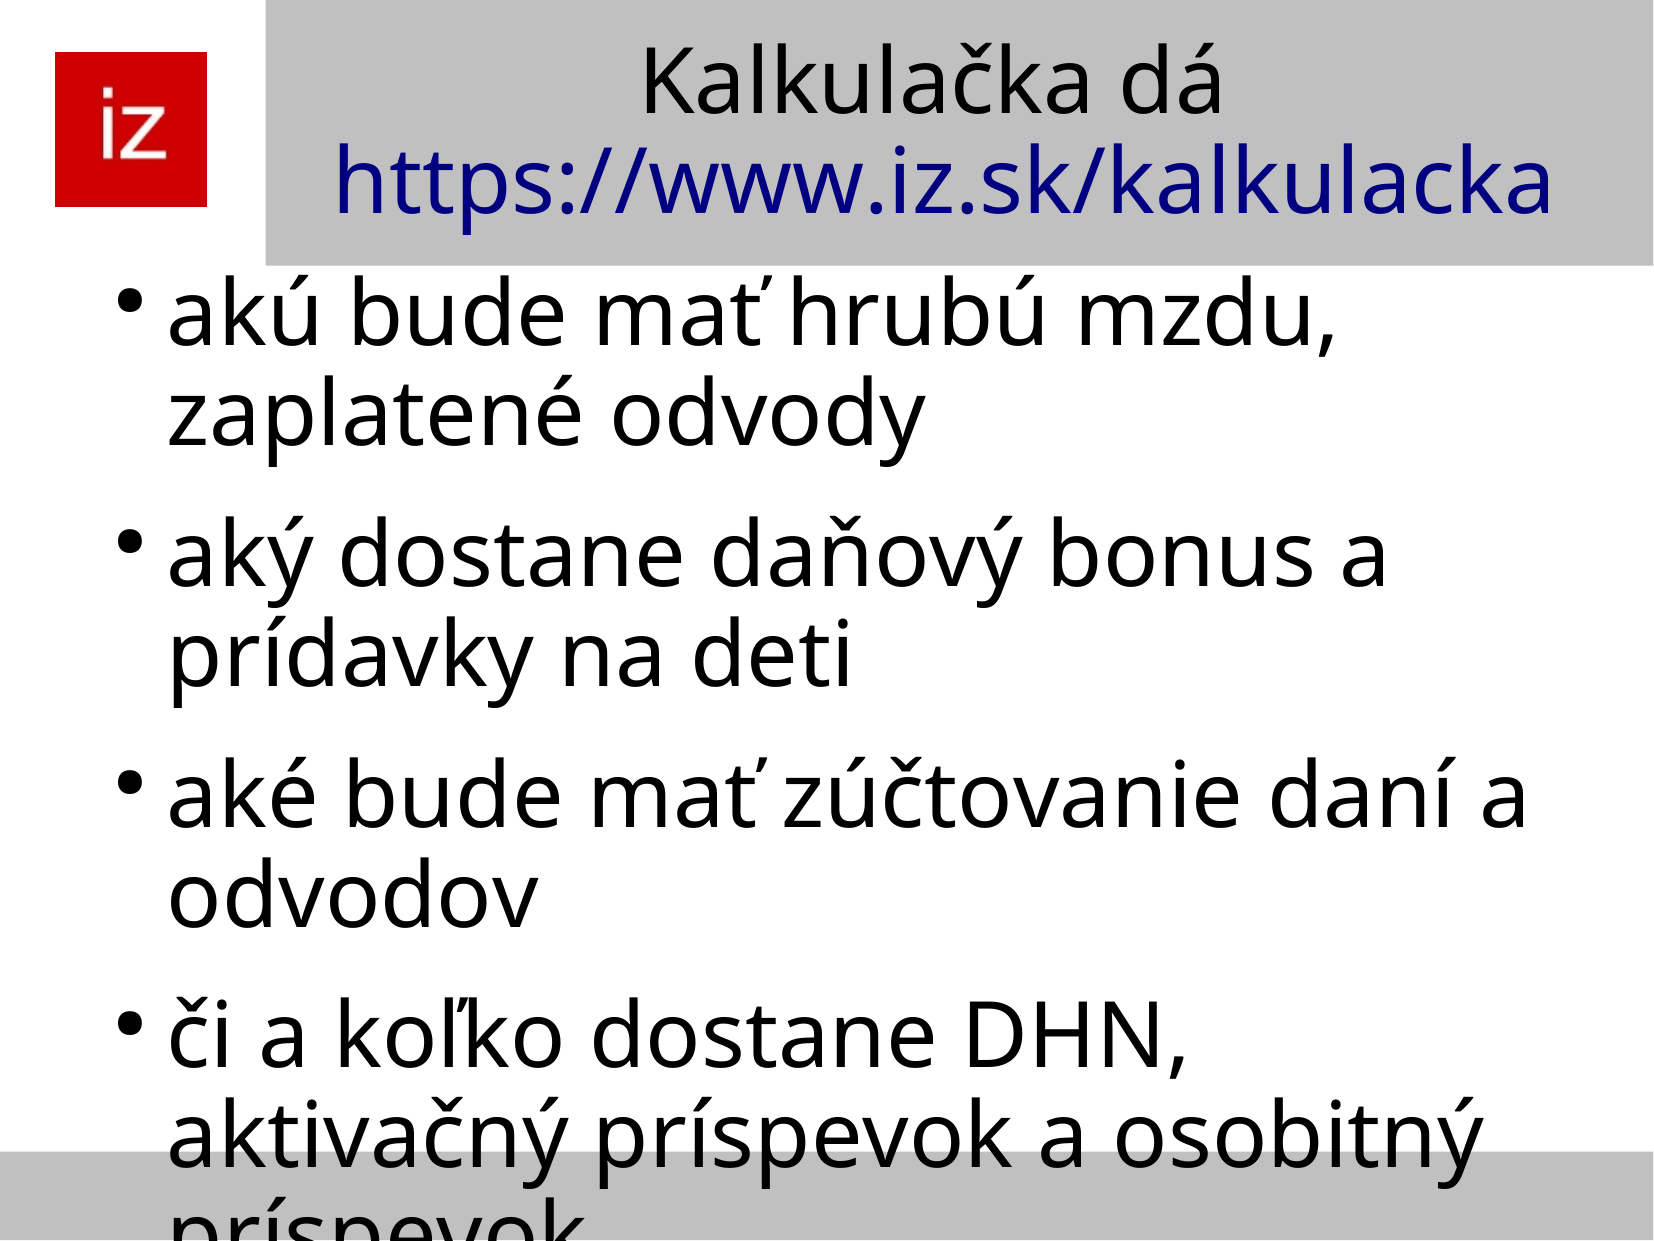

# Kalkulačka dá https://www.iz.sk/kalkulacka
akú bude mať hrubú mzdu, zaplatené odvody
aký dostane daňový bonus a prídavky na deti
aké bude mať zúčtovanie daní a odvodov
či a koľko dostane DHN, aktivačný príspevok a osobitný príspevok
koľko je to spolu